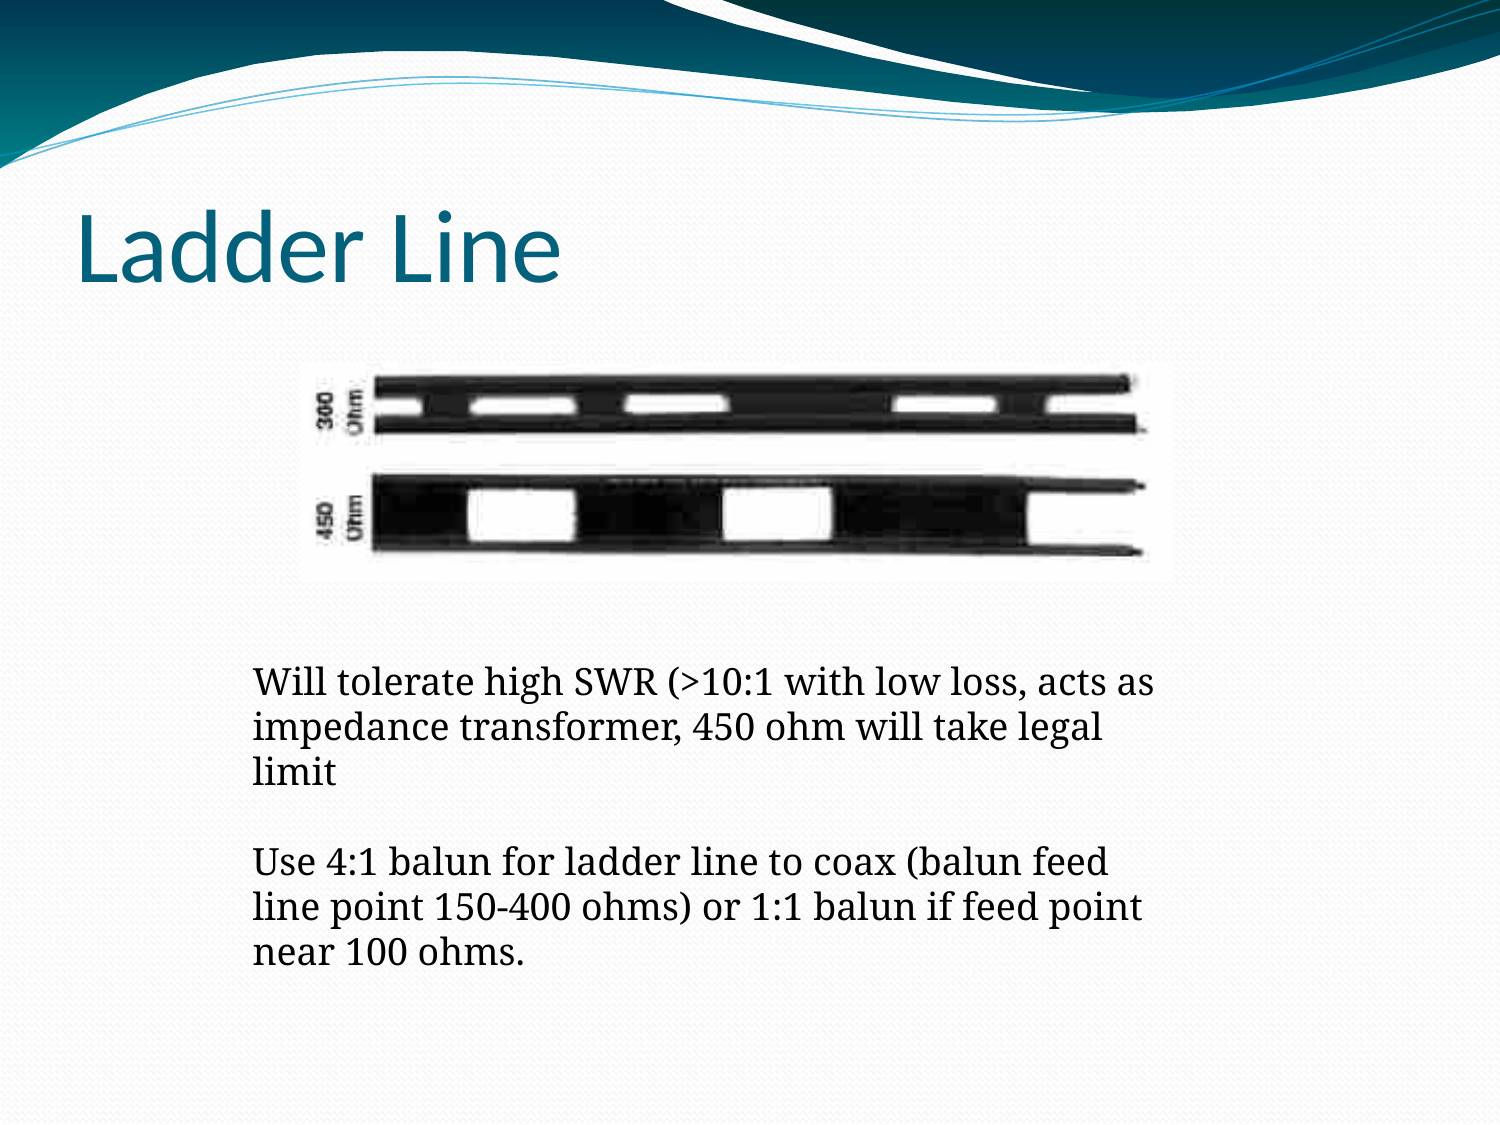

# Ladder Line
Will tolerate high SWR (>10:1 with low loss, acts as impedance transformer, 450 ohm will take legal limit
Use 4:1 balun for ladder line to coax (balun feed line point 150-400 ohms) or 1:1 balun if feed point near 100 ohms.